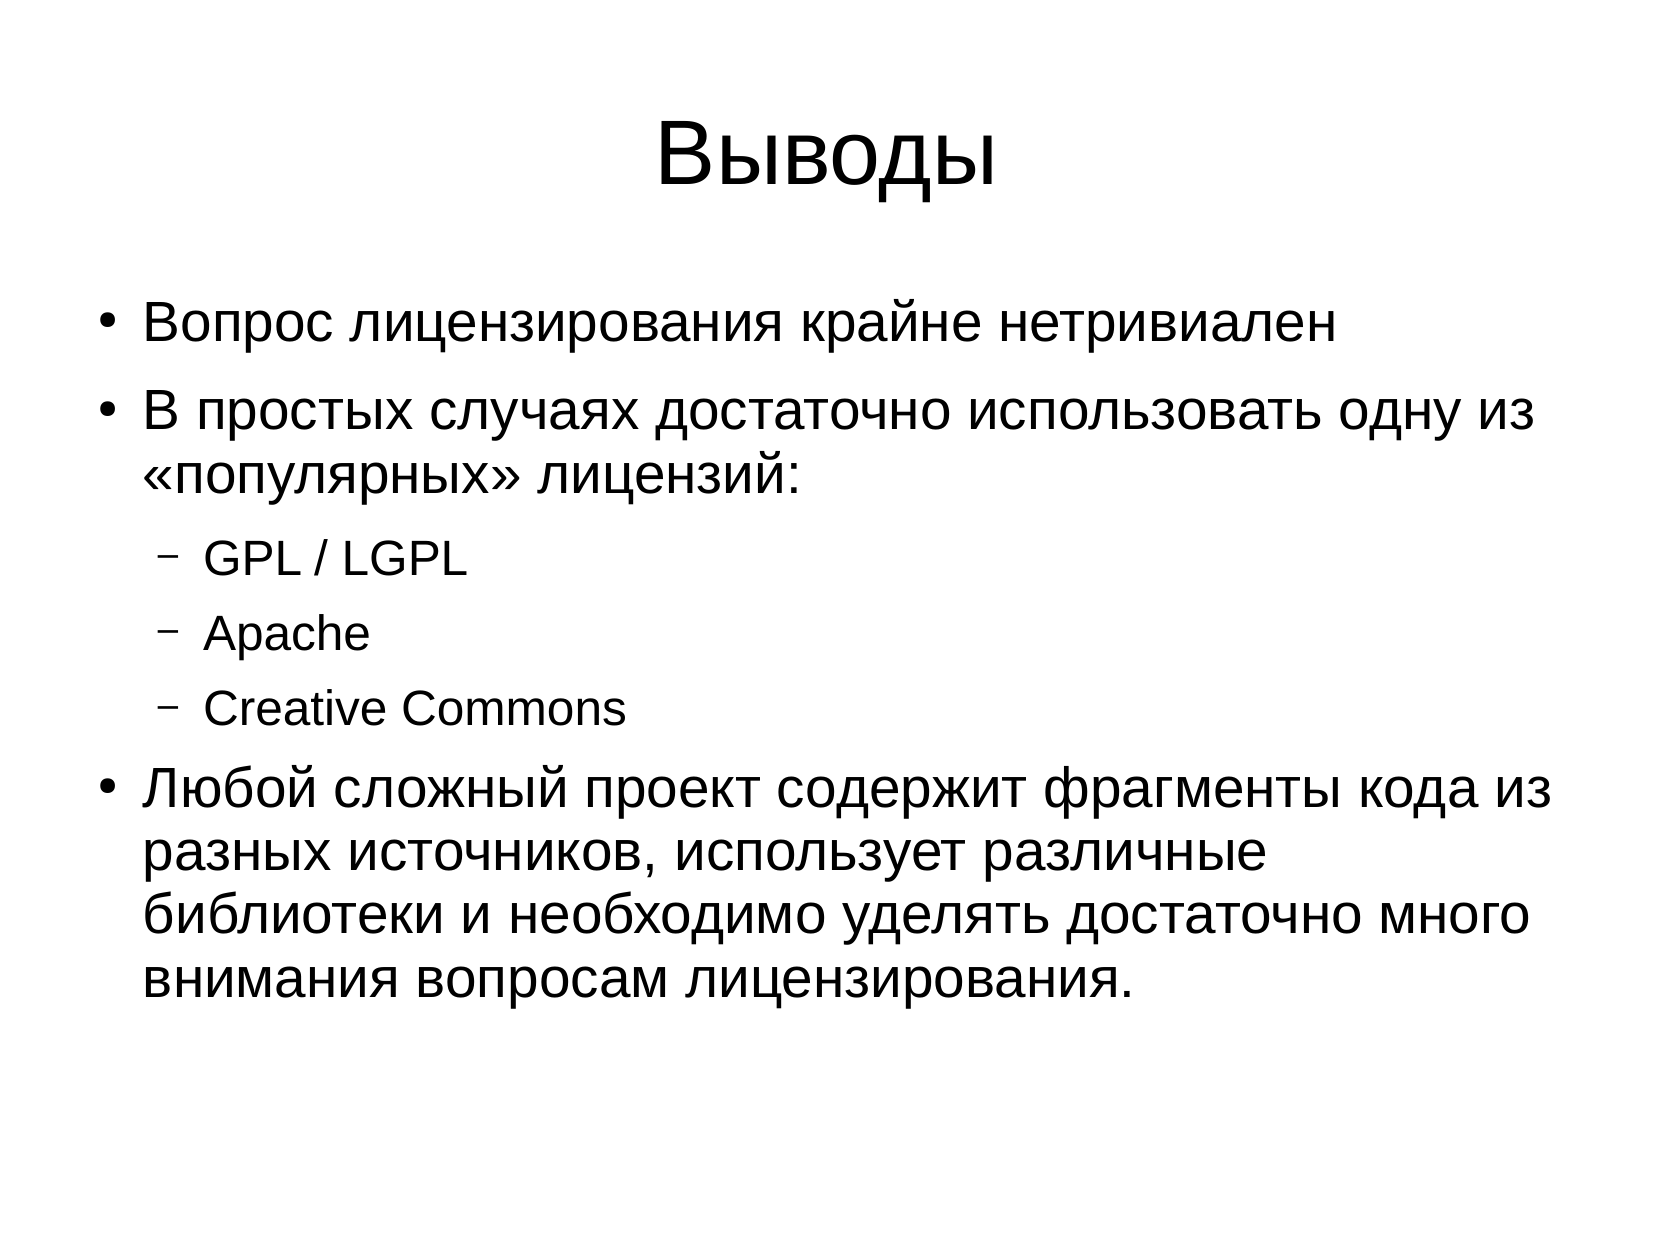

# Выводы
Вопрос лицензирования крайне нетривиален
В простых случаях достаточно использовать одну из «популярных» лицензий:
GPL / LGPL
Apache
Creative Commons
Любой сложный проект содержит фрагменты кода из разных источников, использует различные библиотеки и необходимо уделять достаточно много внимания вопросам лицензирования.